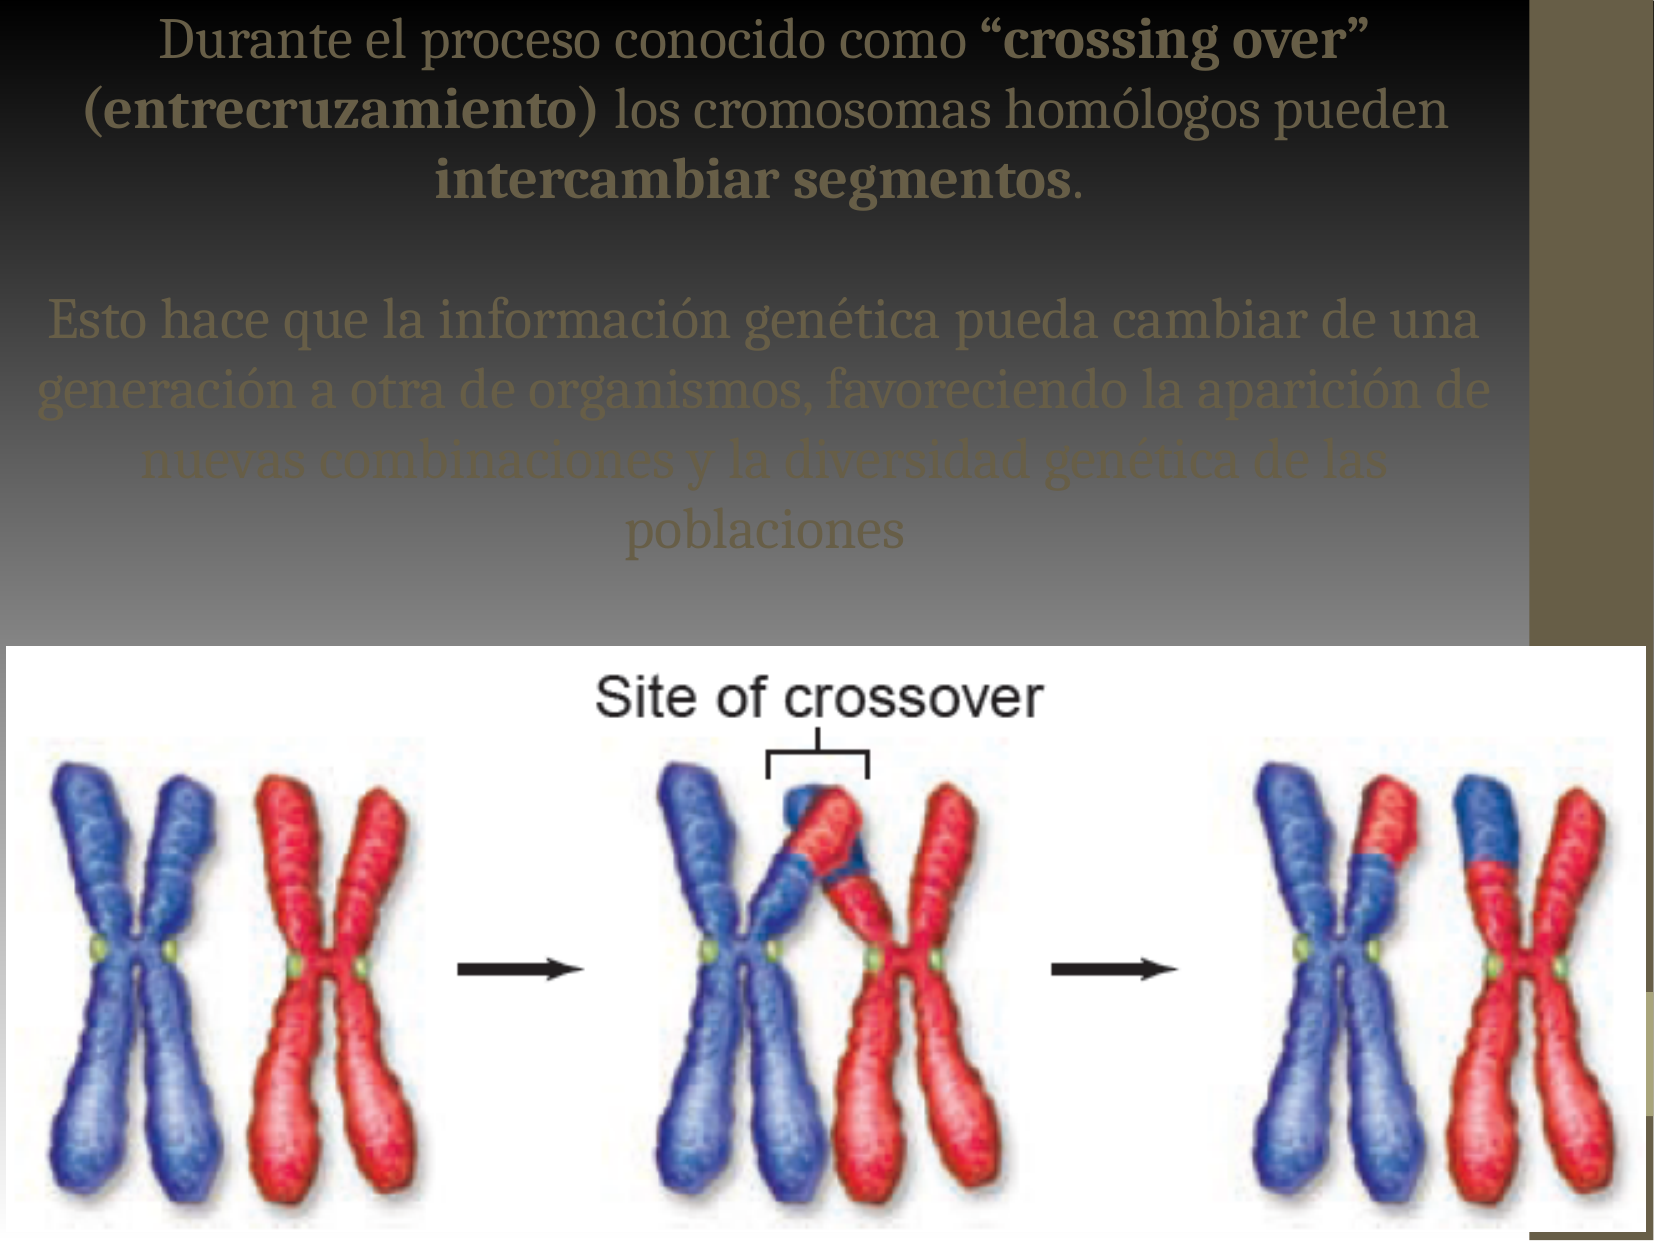

# Durante el proceso conocido como “crossing over” (entrecruzamiento) los cromosomas homólogos pueden intercambiar segmentos. Esto hace que la información genética pueda cambiar de una generación a otra de organismos, favoreciendo la aparición de nuevas combinaciones y la diversidad genética de las poblaciones